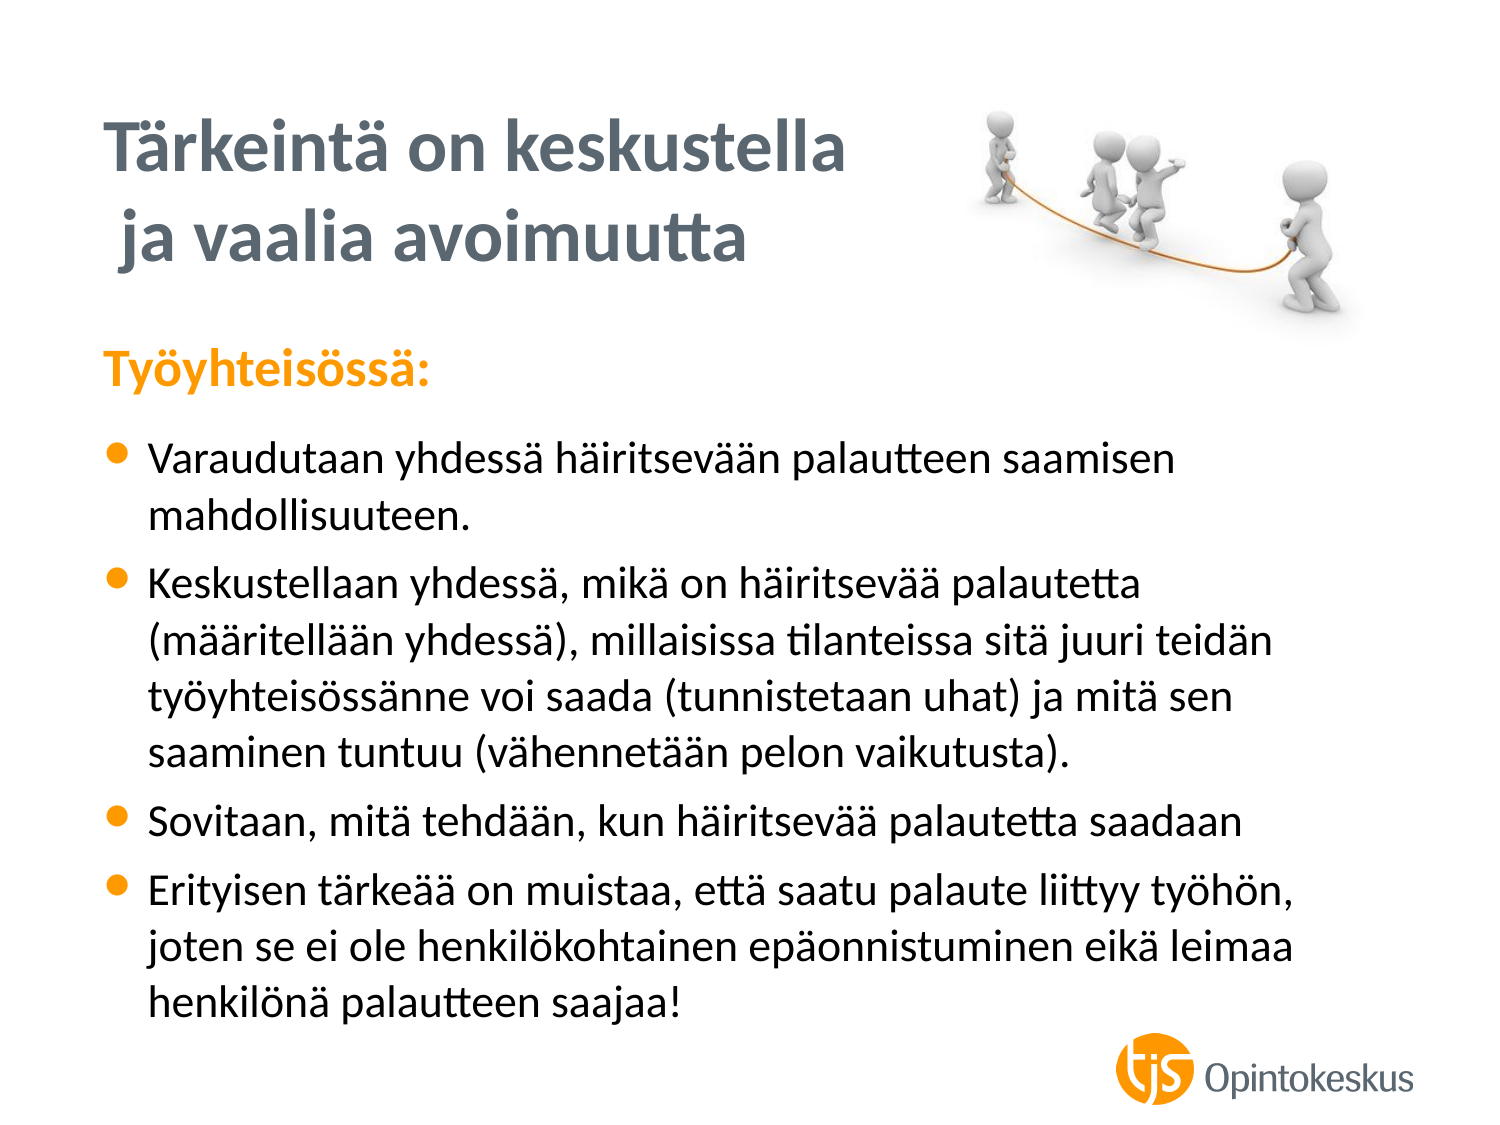

Tärkeintä on keskustella
 ja vaalia avoimuutta
# Työyhteisössä:
Varaudutaan yhdessä häiritsevään palautteen saamisen mahdollisuuteen.
Keskustellaan yhdessä, mikä on häiritsevää palautetta (määritellään yhdessä), millaisissa tilanteissa sitä juuri teidän työyhteisössänne voi saada (tunnistetaan uhat) ja mitä sen saaminen tuntuu (vähennetään pelon vaikutusta).
Sovitaan, mitä tehdään, kun häiritsevää palautetta saadaan
Erityisen tärkeää on muistaa, että saatu palaute liittyy työhön, joten se ei ole henkilökohtainen epäonnistuminen eikä leimaa henkilönä palautteen saajaa!